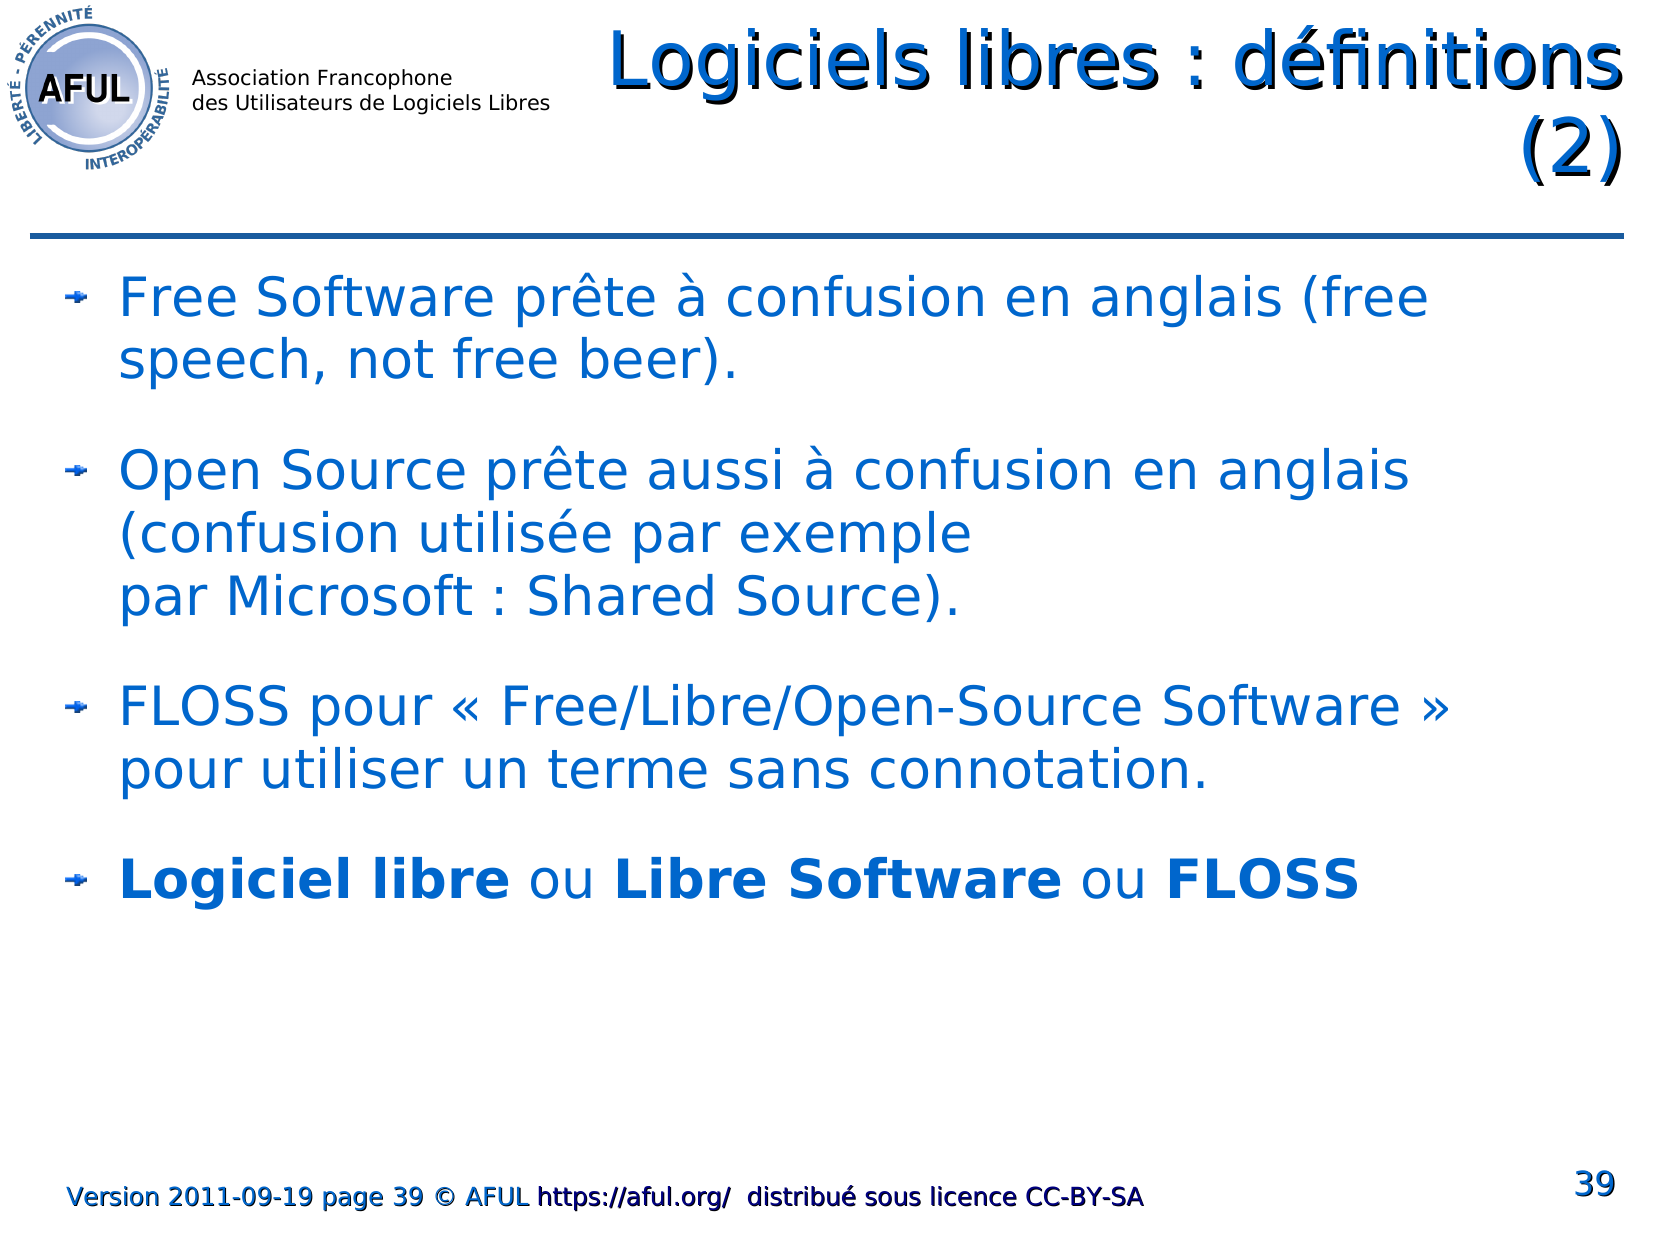

# Logiciels libres : définitions (2)
Free Software prête à confusion en anglais (free speech, not free beer).
Open Source prête aussi à confusion en anglais (confusion utilisée par exemple
par Microsoft : Shared Source).
FLOSS pour « Free/Libre/Open-Source Software » pour utiliser un terme sans connotation.
Logiciel libre ou Libre Software ou FLOSS